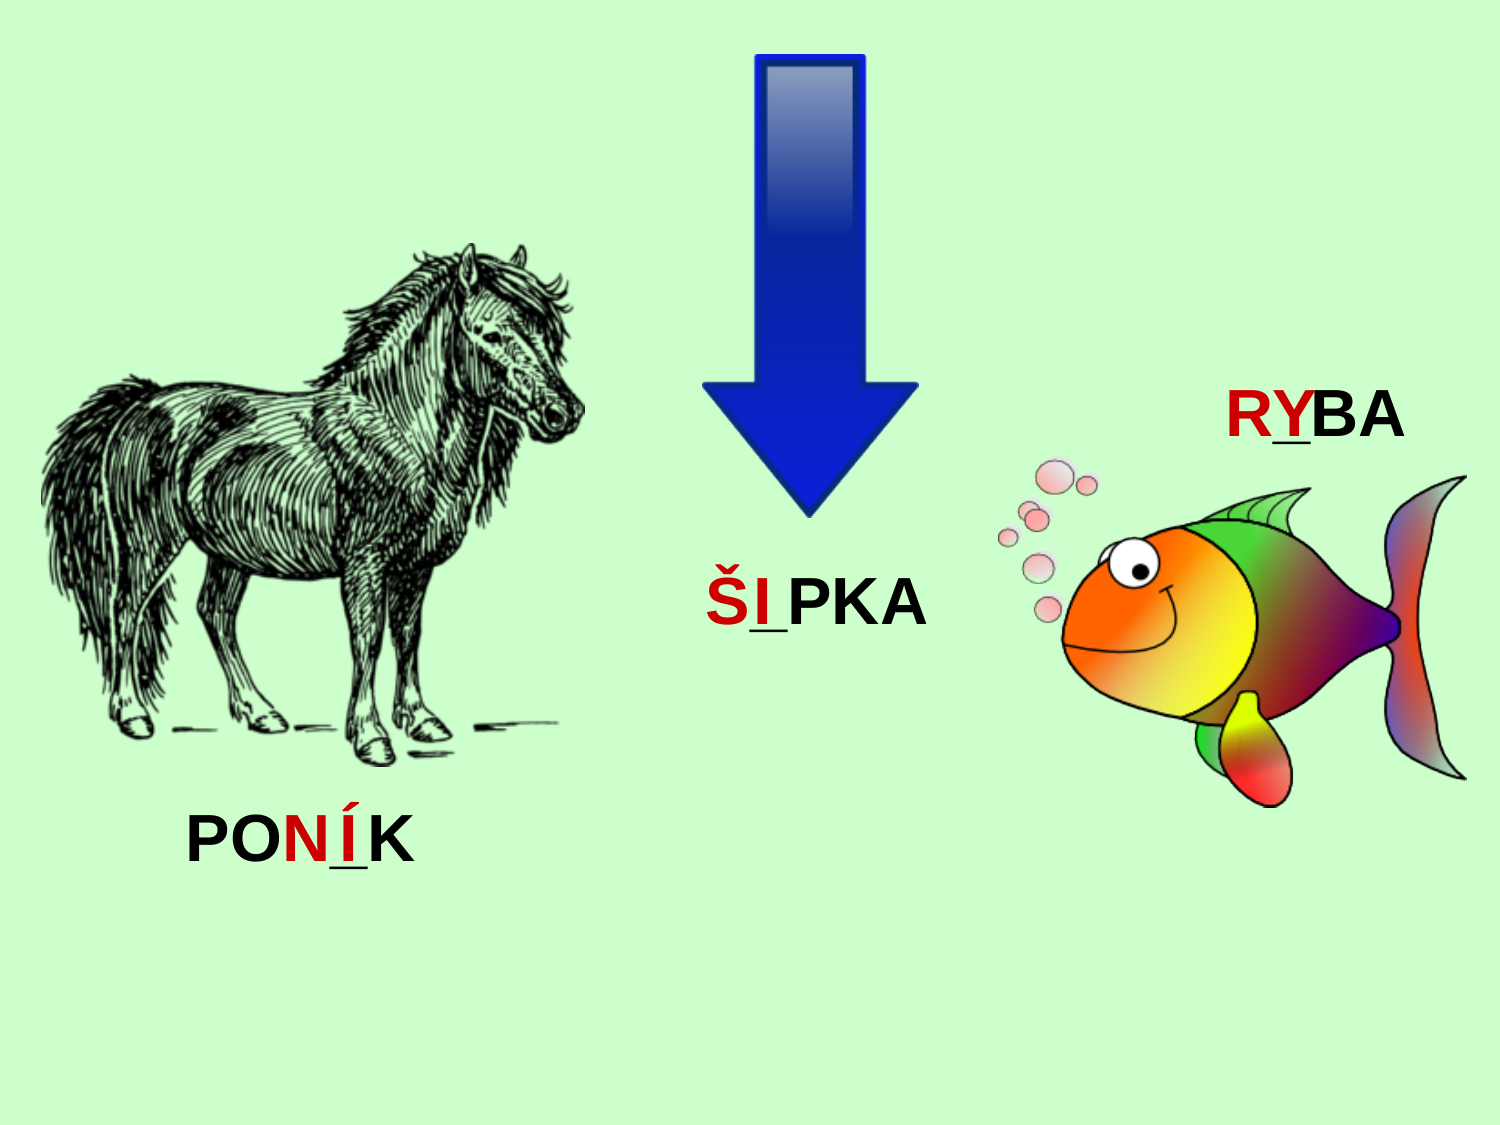

R_BA
Y
Š_PKA
I
# PON_K
Í